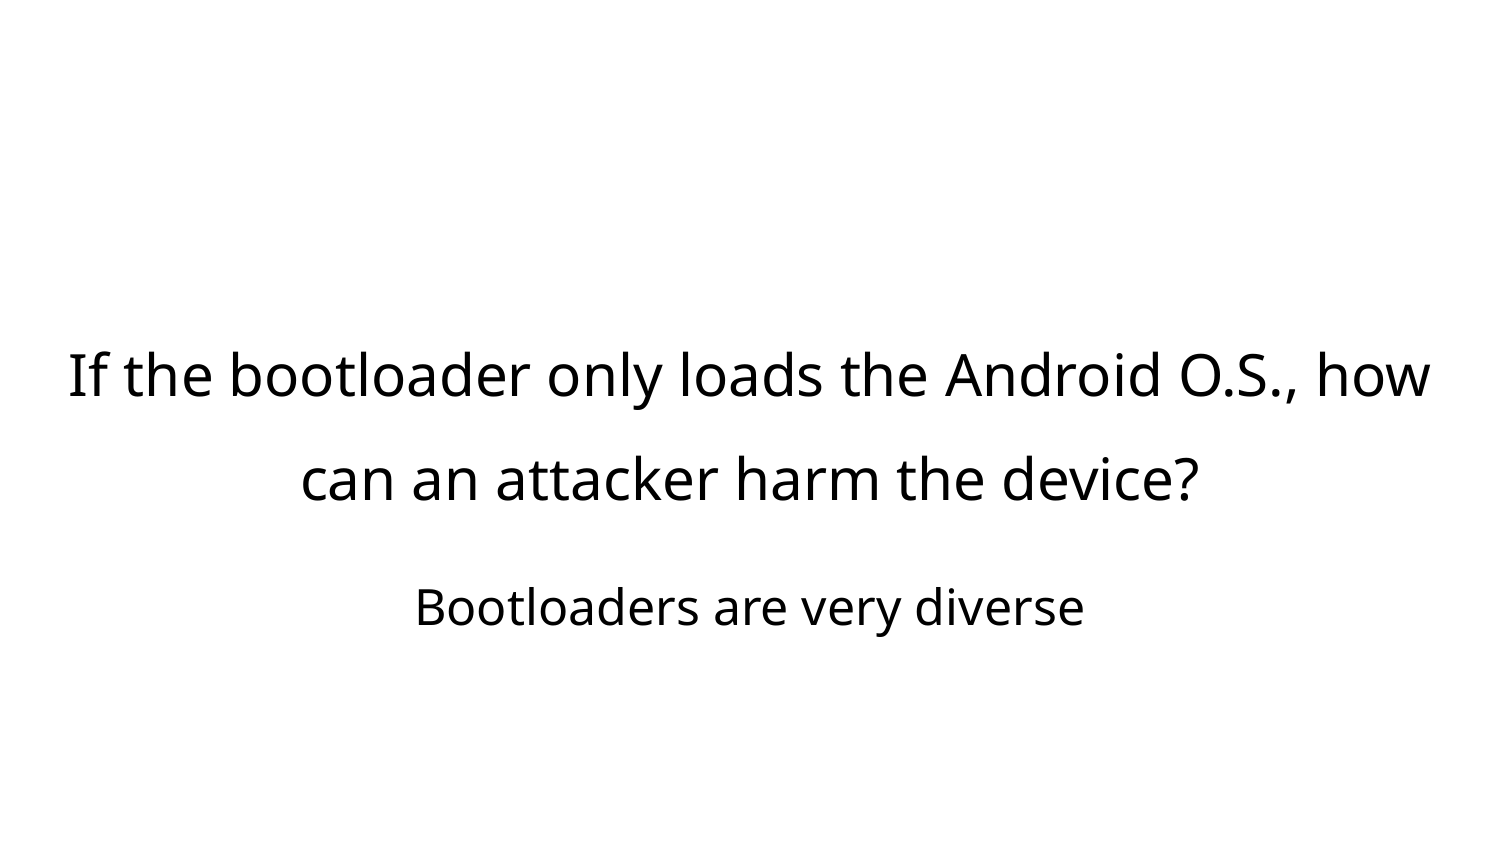

#
If the bootloader only loads the Android O.S., how can an attacker harm the device?
Bootloaders are very diverse